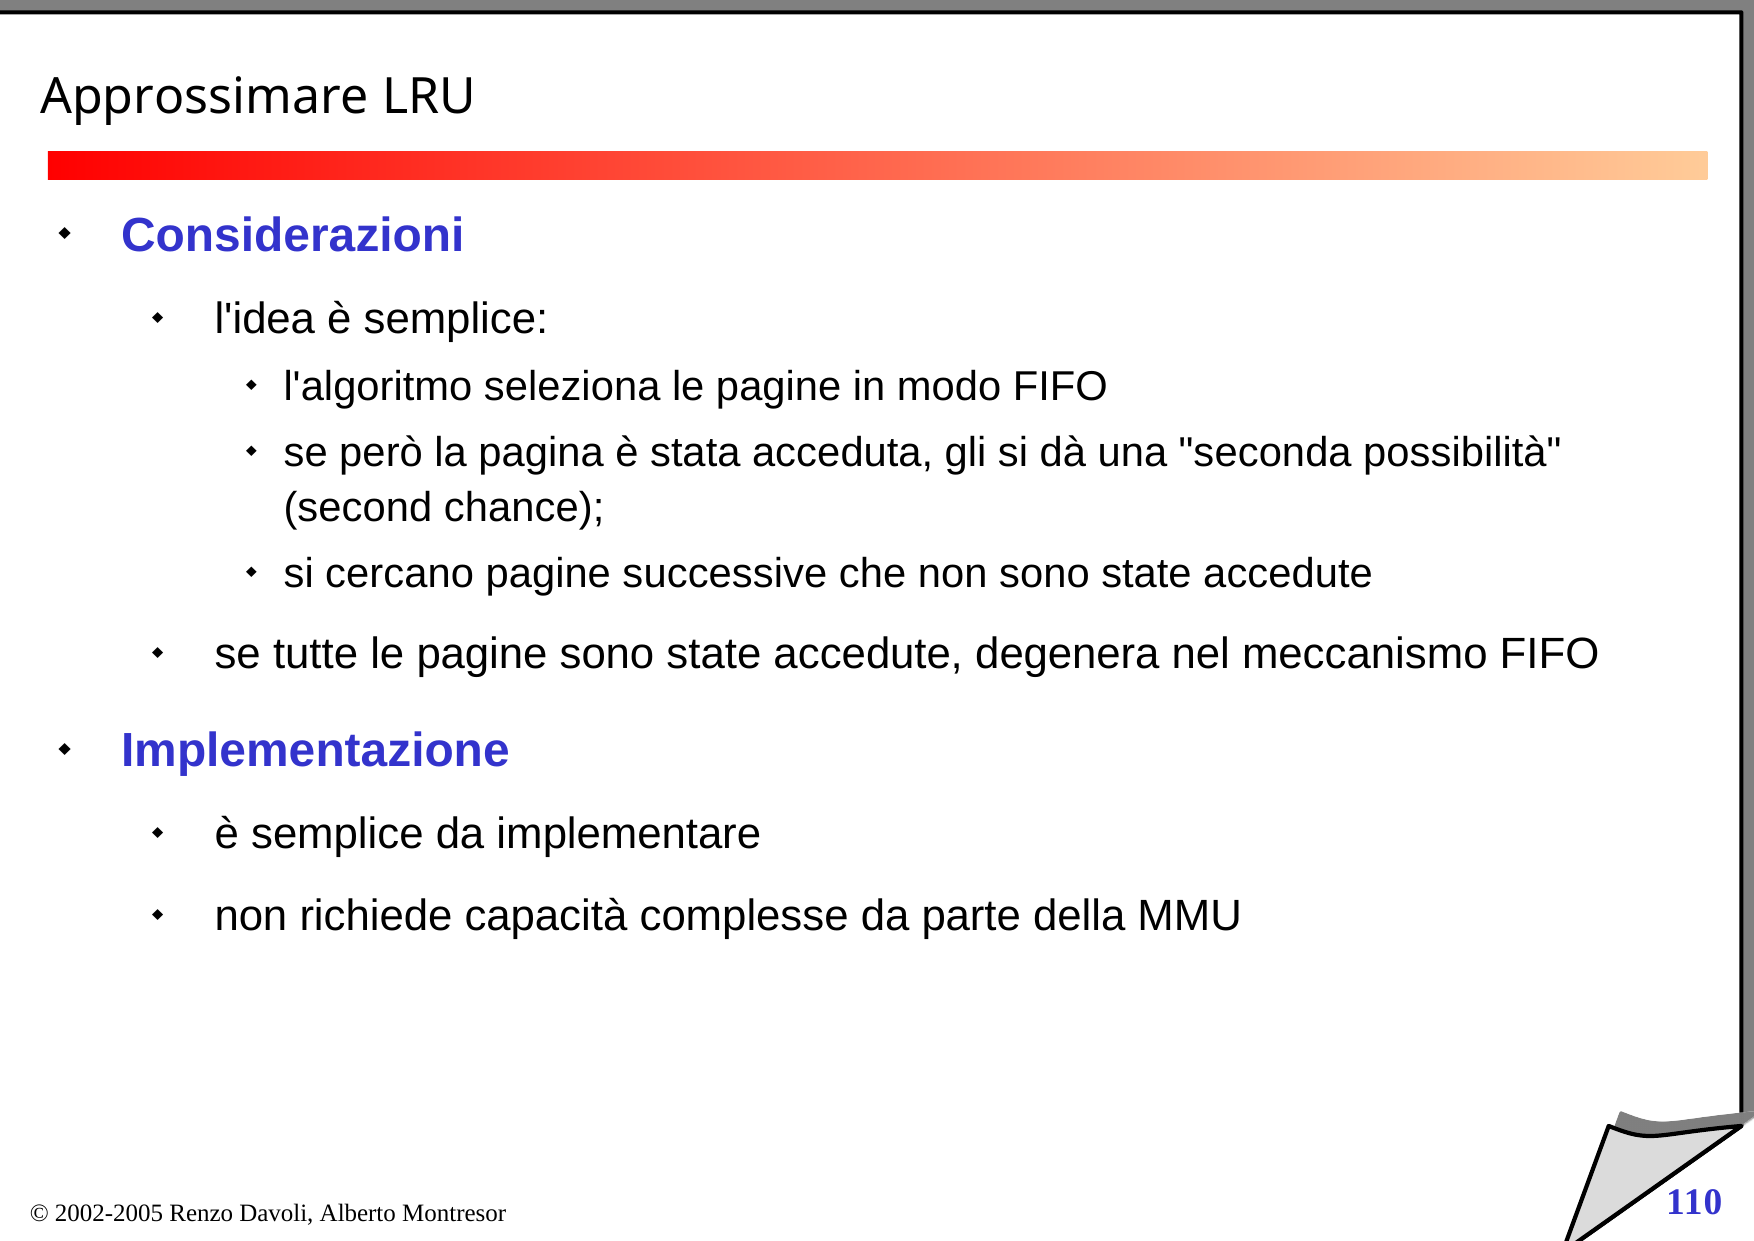

# Approssimare LRU
Considerazioni
l'idea è semplice:
l'algoritmo seleziona le pagine in modo FIFO
se però la pagina è stata acceduta, gli si dà una "seconda possibilità" (second chance);
si cercano pagine successive che non sono state accedute
se tutte le pagine sono state accedute, degenera nel meccanismo FIFO
Implementazione
è semplice da implementare
non richiede capacità complesse da parte della MMU